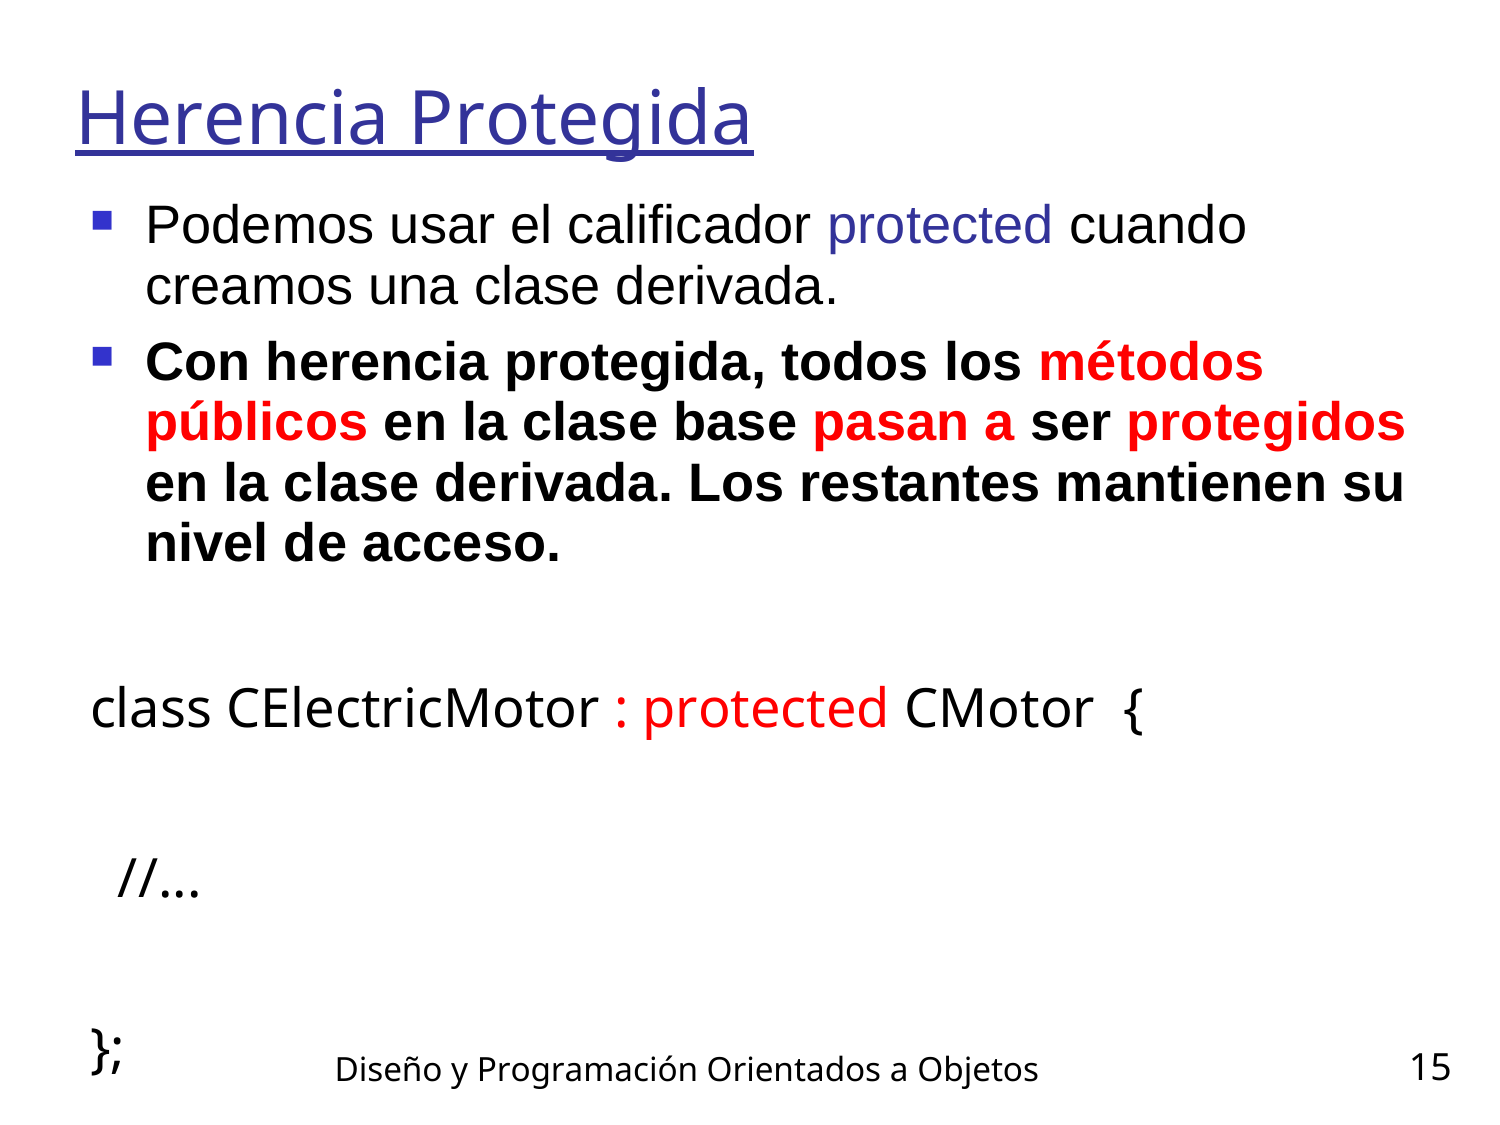

# Herencia Protegida
Podemos usar el calificador protected cuando creamos una clase derivada.
Con herencia protegida, todos los métodos públicos en la clase base pasan a ser protegidos en la clase derivada. Los restantes mantienen su nivel de acceso.
class CElectricMotor : protected CMotor {
 //...
};
Diseño y Programación Orientados a Objetos
15